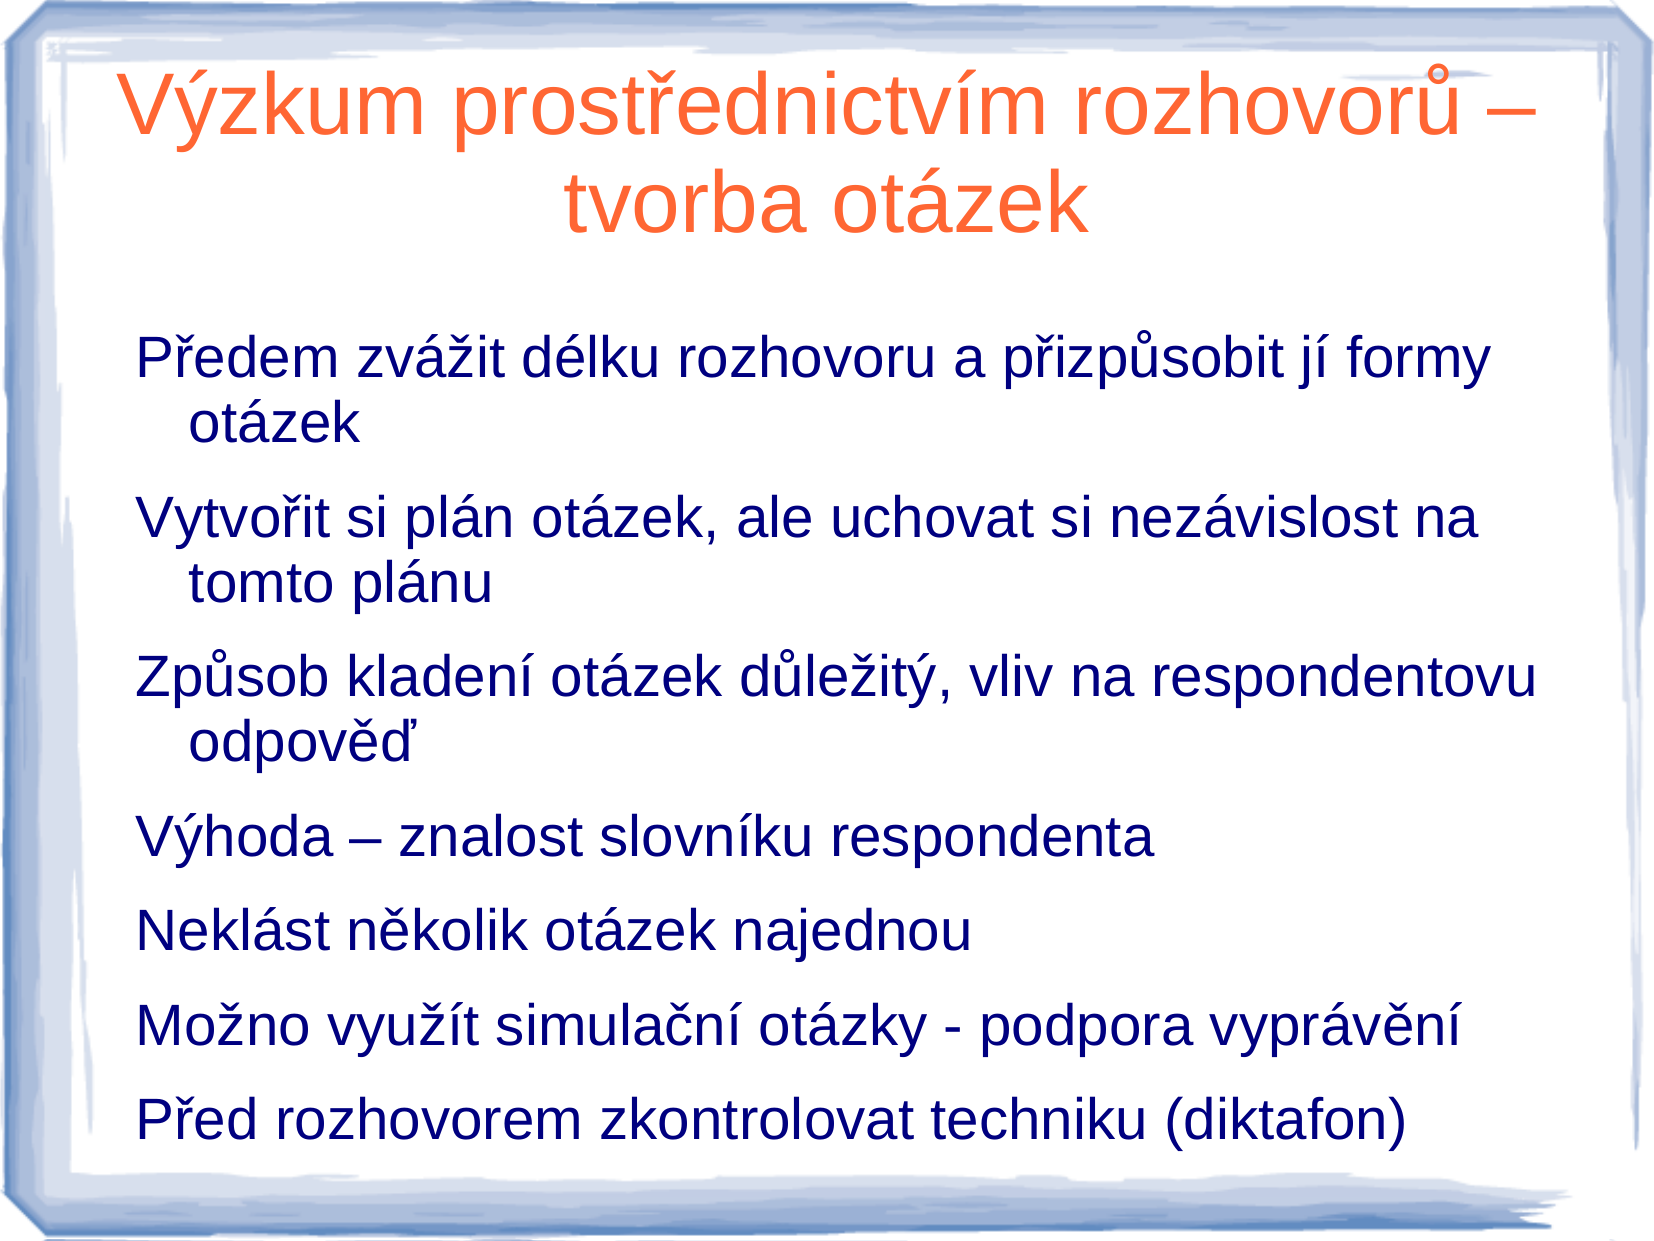

# Výzkum prostřednictvím rozhovorů – tvorba otázek
Předem zvážit délku rozhovoru a přizpůsobit jí formy otázek
Vytvořit si plán otázek, ale uchovat si nezávislost na tomto plánu
Způsob kladení otázek důležitý, vliv na respondentovu odpověď
Výhoda – znalost slovníku respondenta
Neklást několik otázek najednou
Možno využít simulační otázky - podpora vyprávění
Před rozhovorem zkontrolovat techniku (diktafon)